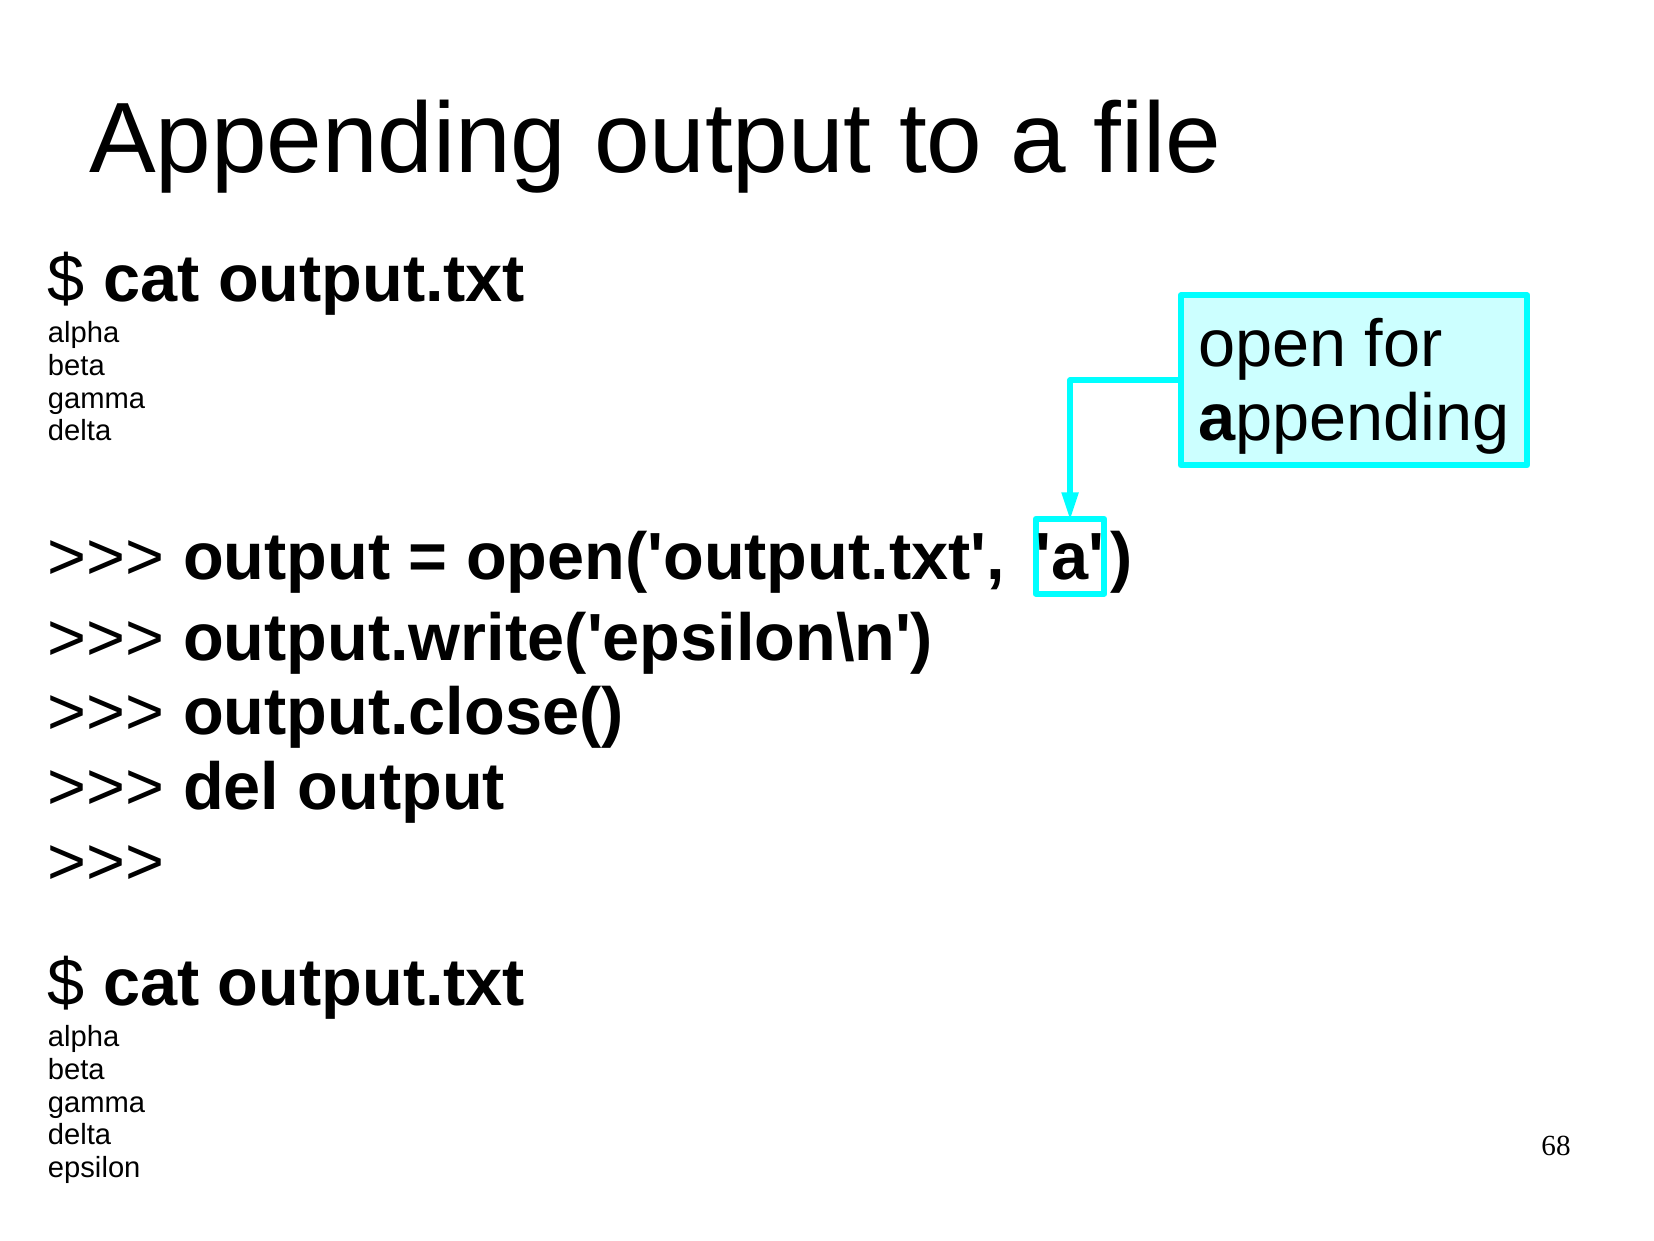

Appending output to a file
$ cat output.txt
alpha
beta
gamma
delta
open for
appending
>>> output = open('output.txt',
'a'
)
>>> output.write('epsilon\n')
>>> output.close()
>>> del output
>>>
$ cat output.txt
alpha
beta
gamma
delta
epsilon
68